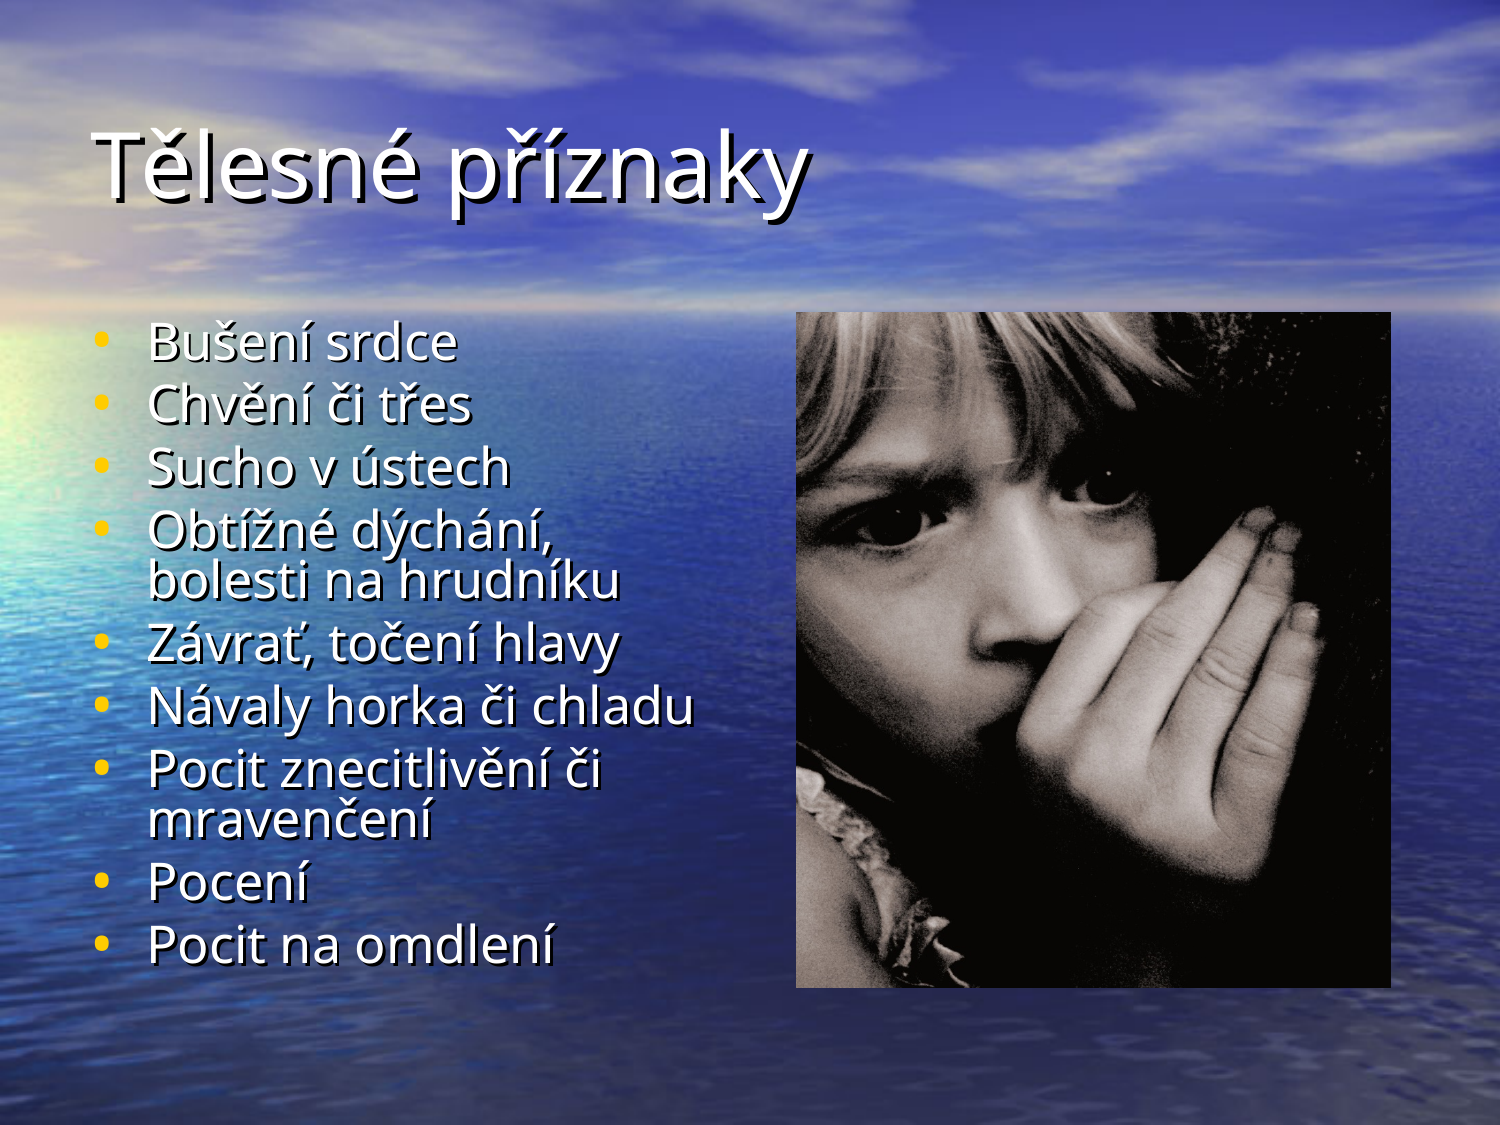

# Tělesné příznaky
Bušení srdce
Chvění či třes
Sucho v ústech
Obtížné dýchání, bolesti na hrudníku
Závrať, točení hlavy
Návaly horka či chladu
Pocit znecitlivění či mravenčení
Pocení
Pocit na omdlení